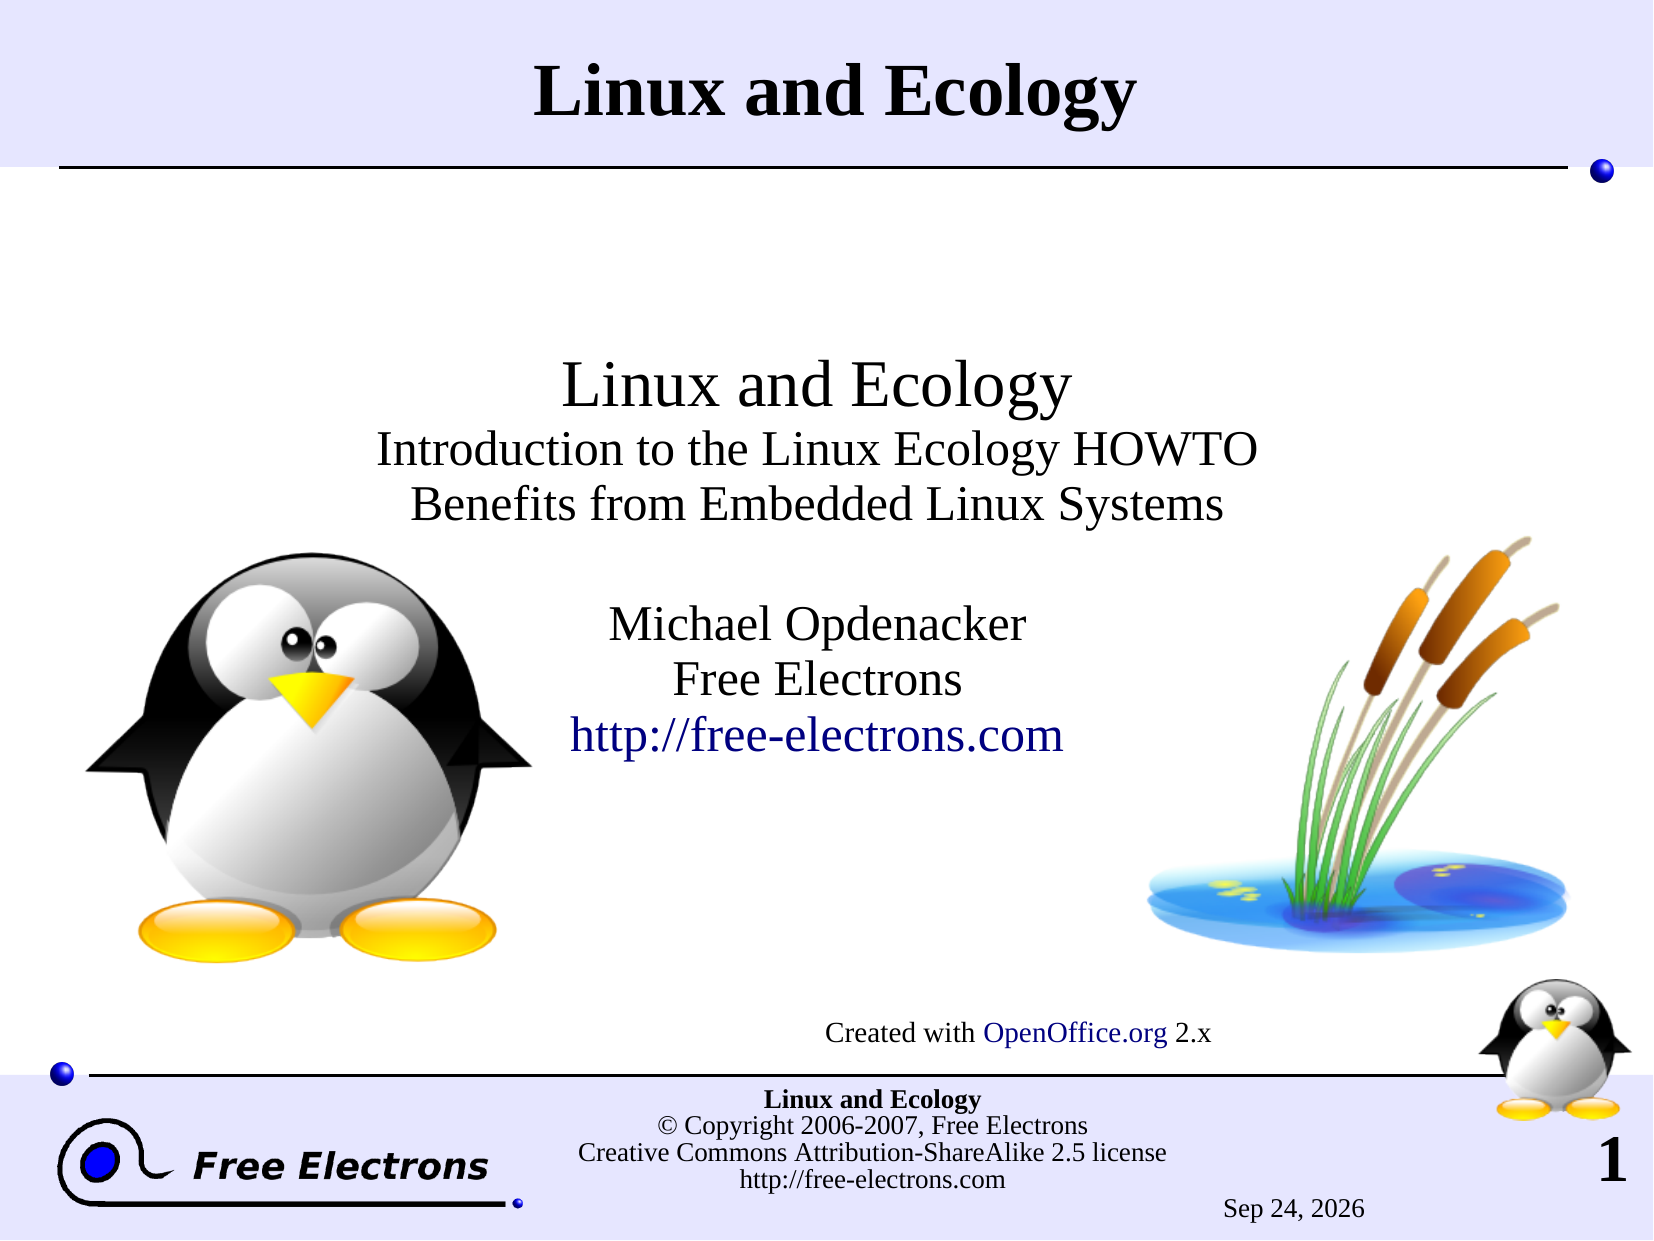

# Linux and Ecology
Linux and Ecology
Introduction to the Linux Ecology HOWTO
Benefits from Embedded Linux Systems
Michael Opdenacker
Free Electrons
http://free-electrons.com
Created with OpenOffice.org 2.x